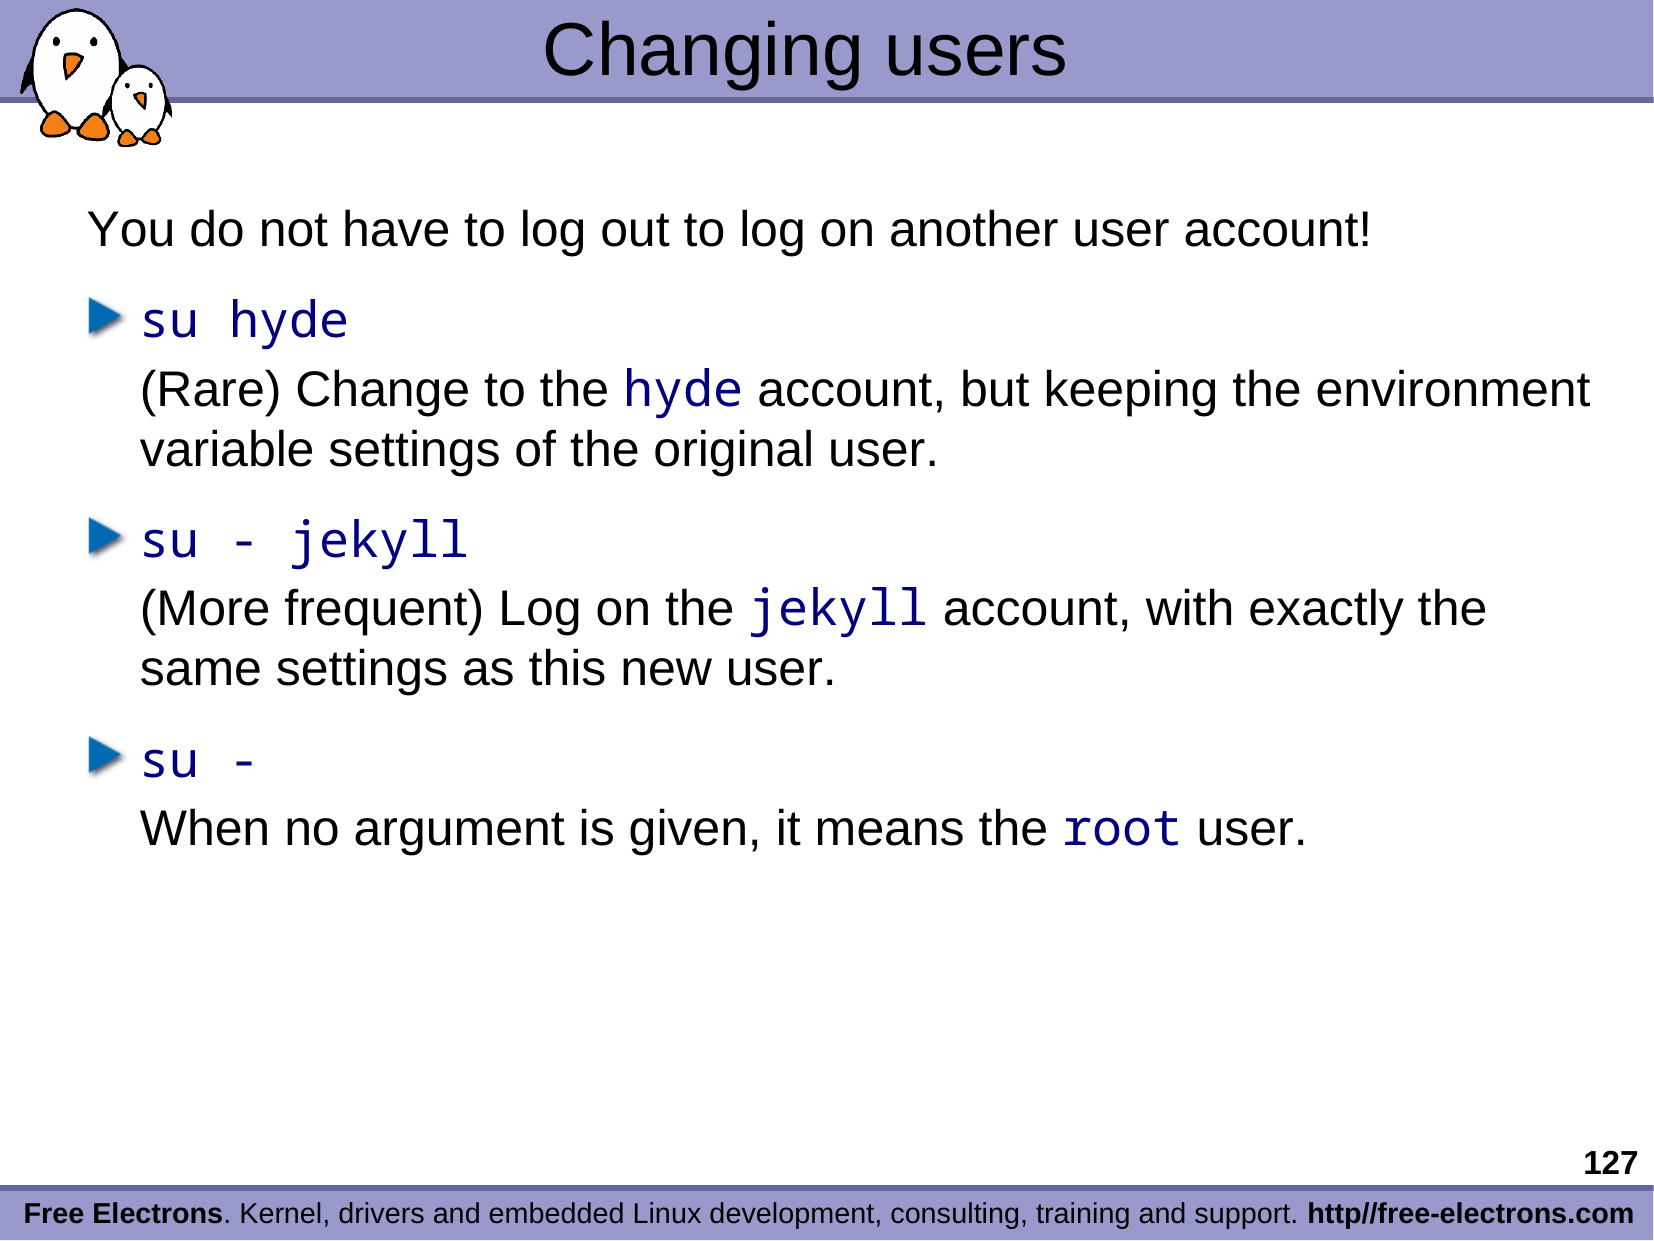

# Changing users
You do not have to log out to log on another user account!
su hyde
(Rare) Change to the hyde account, but keeping the environment variable settings of the original user.
su - jekyll
(More frequent) Log on the jekyll account, with exactly the same settings as this new user.
su -
When no argument is given, it means the root user.